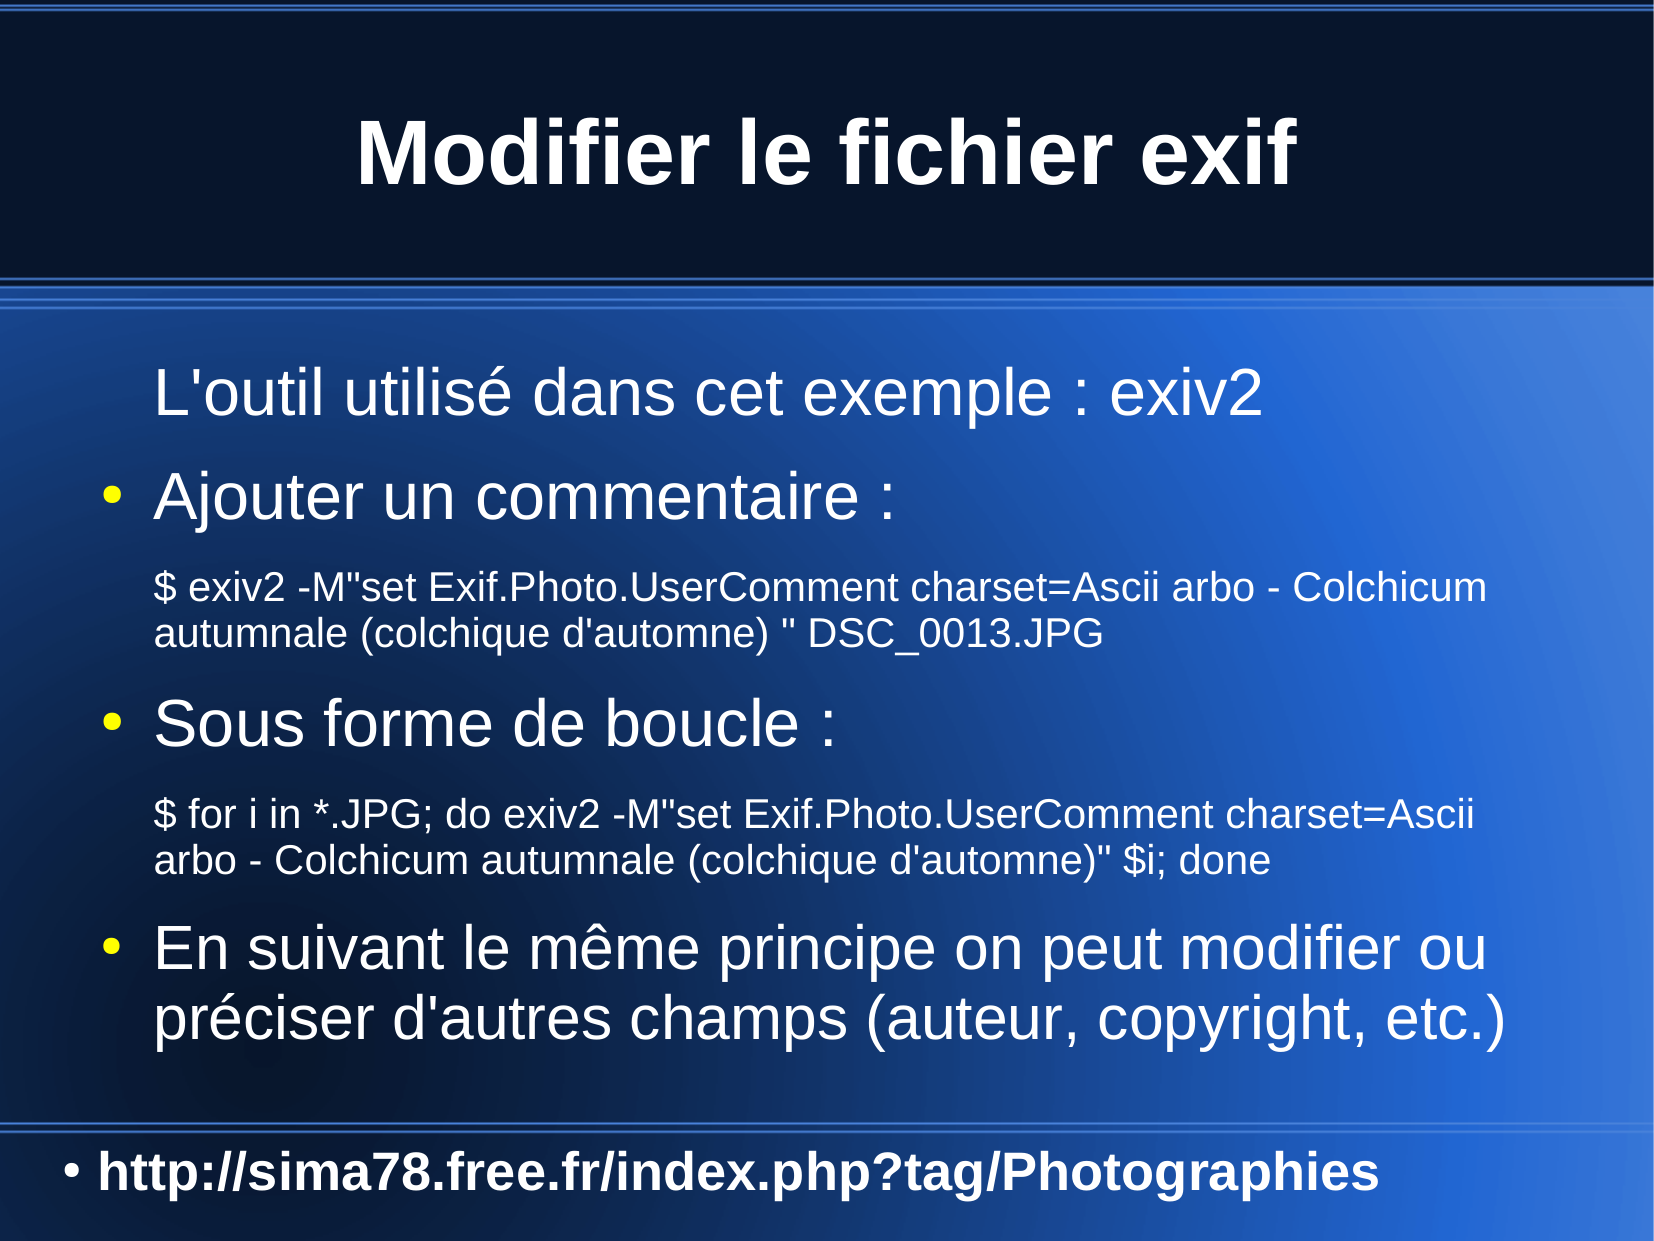

# Modifier le fichier exif
L'outil utilisé dans cet exemple : exiv2
Ajouter un commentaire :
$ exiv2 -M"set Exif.Photo.UserComment charset=Ascii arbo - Colchicum autumnale (colchique d'automne) " DSC_0013.JPG
Sous forme de boucle :
$ for i in *.JPG; do exiv2 -M"set Exif.Photo.UserComment charset=Ascii arbo - Colchicum autumnale (colchique d'automne)" $i; done
En suivant le même principe on peut modifier ou préciser d'autres champs (auteur, copyright, etc.)
http://sima78.free.fr/index.php?tag/Photographies